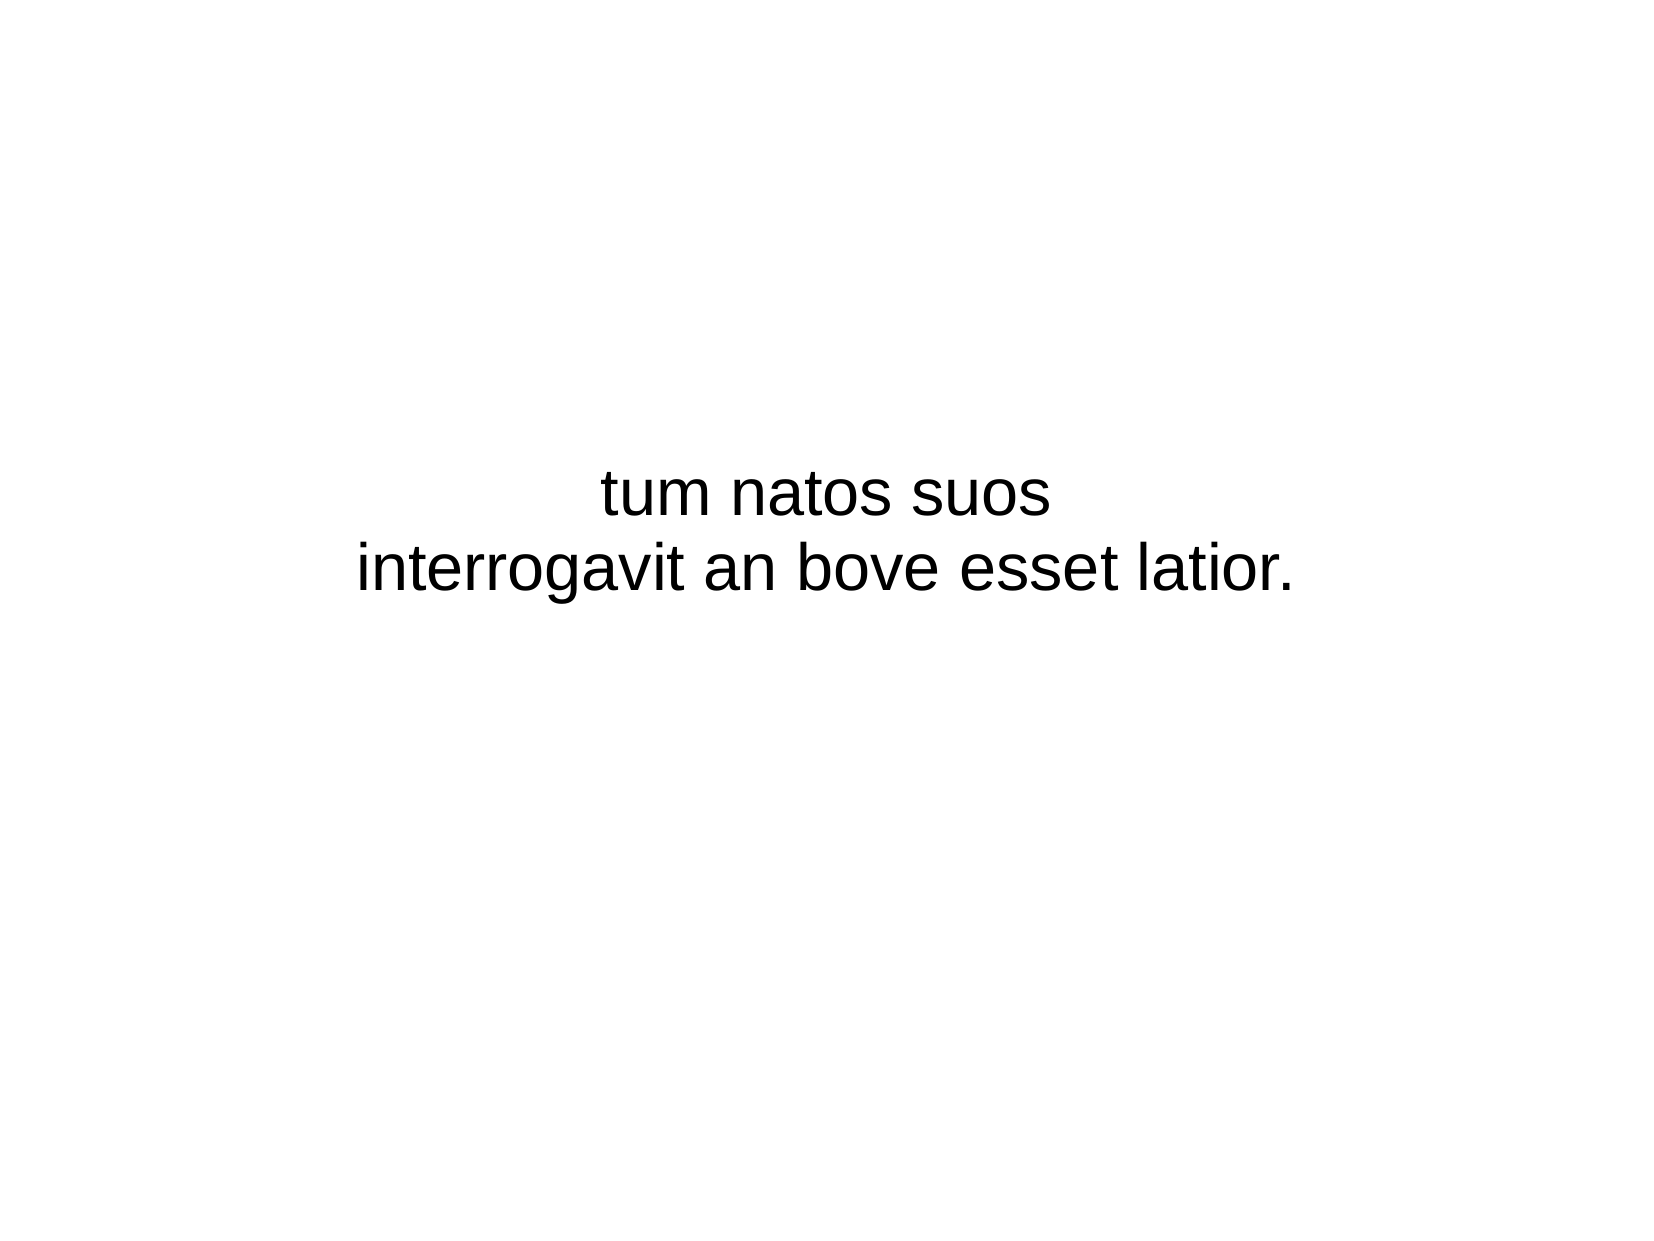

# tum natos suos
interrogavit an bove esset latior.